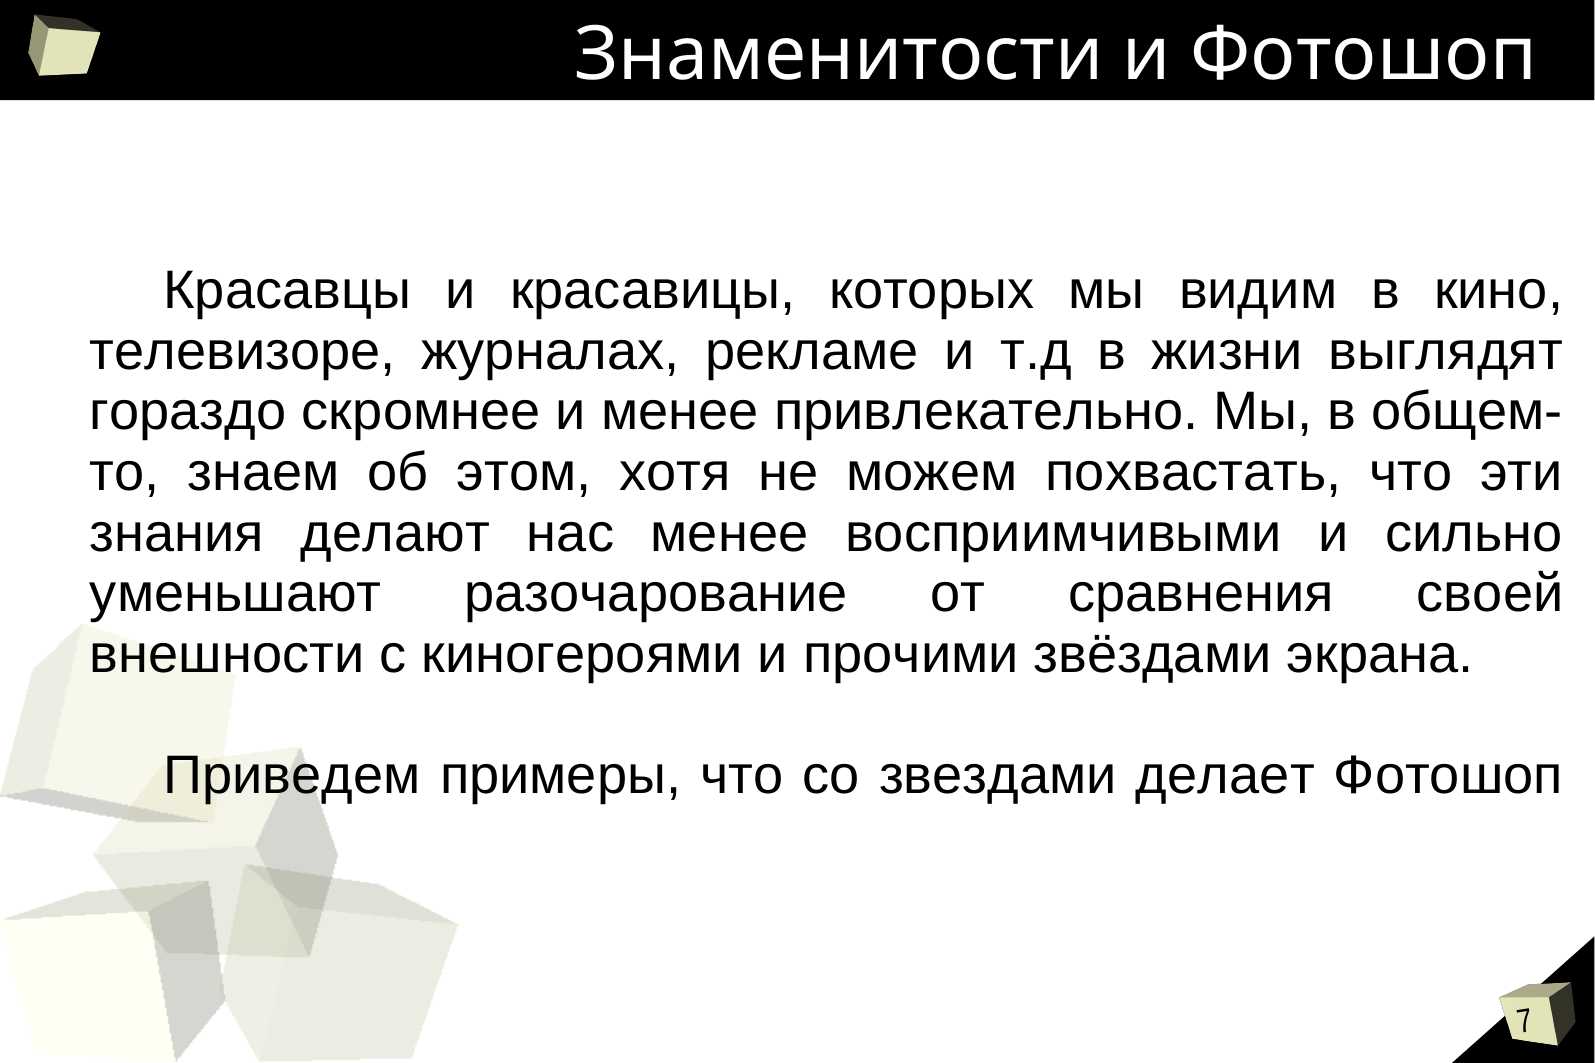

Знаменитости и Фотошоп
# Красавцы и красавицы, которых мы видим в кино, телевизоре, журналах, рекламе и т.д в жизни выглядят гораздо скромнее и менее привлекательно. Мы, в общем-то, знаем об этом, хотя не можем похвастать, что эти знания делают нас менее восприимчивыми и сильно уменьшают разочарование от сравнения своей внешности с киногероями и прочими звёздами экрана.
	Приведем примеры, что со звездами делает Фотошоп